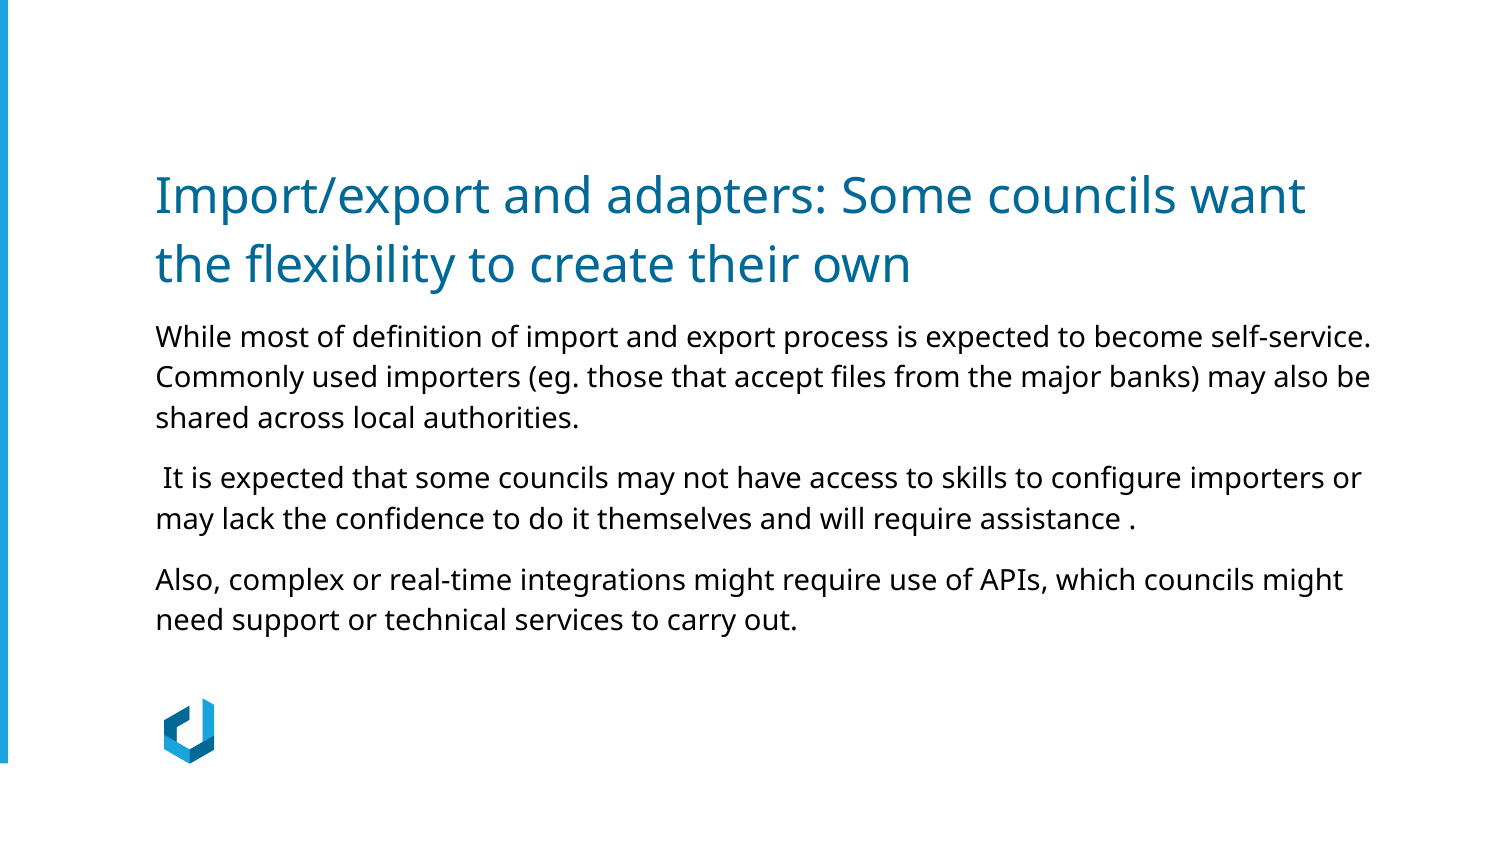

# Import/export and adapters: Some councils want the flexibility to create their own
While most of definition of import and export process is expected to become self-service. Commonly used importers (eg. those that accept files from the major banks) may also be shared across local authorities.
 It is expected that some councils may not have access to skills to configure importers or may lack the confidence to do it themselves and will require assistance .
Also, complex or real-time integrations might require use of APIs, which councils might need support or technical services to carry out.